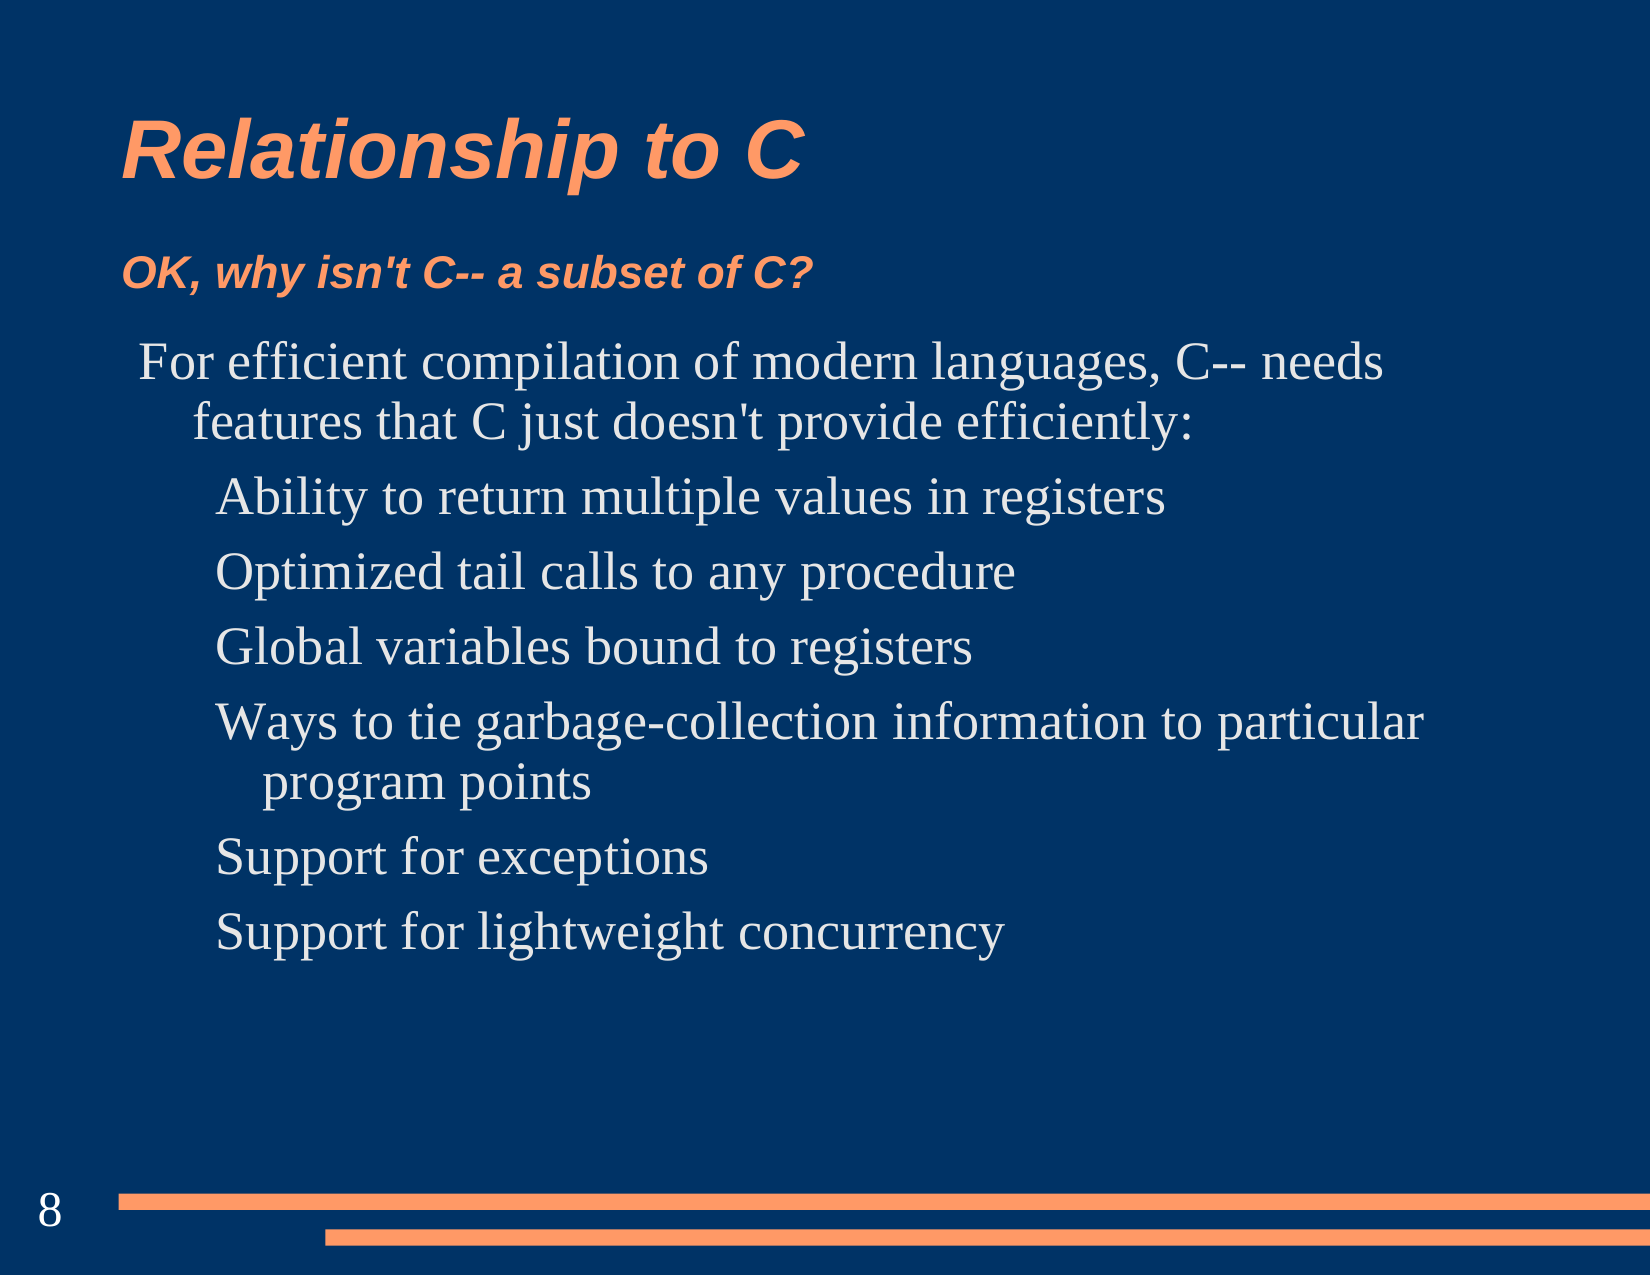

# Relationship to C OK, why isn't C-- a subset of C?
For efficient compilation of modern languages, C-- needs features that C just doesn't provide efficiently:
Ability to return multiple values in registers
Optimized tail calls to any procedure
Global variables bound to registers
Ways to tie garbage-collection information to particular program points
Support for exceptions
Support for lightweight concurrency
8